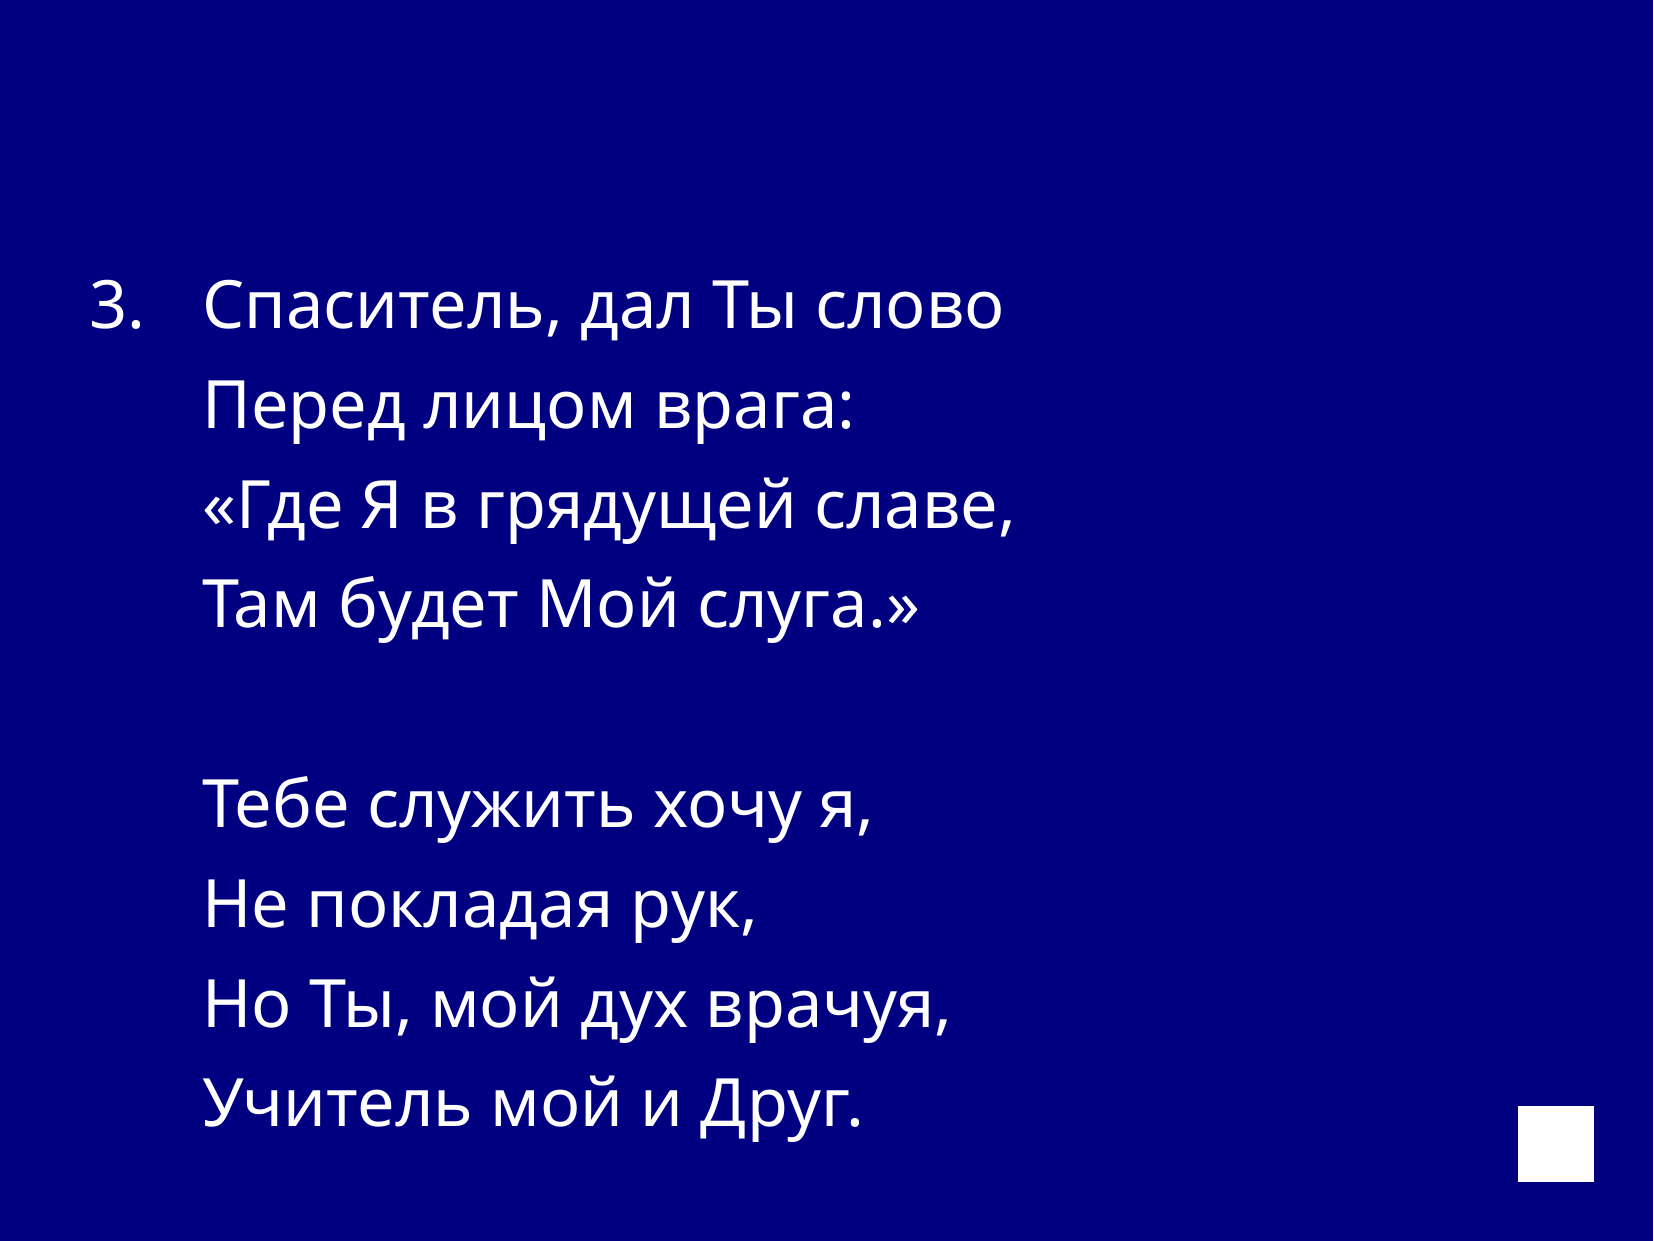

3.	Спаситель, дал Ты слово
	Перед лицом врага:
	«Где Я в грядущей славе,
	Там будет Мой слуга.»
	Тебе служить хочу я,
	Не покладая рук,
	Но Ты, мой дух врачуя,
	Учитель мой и Друг.